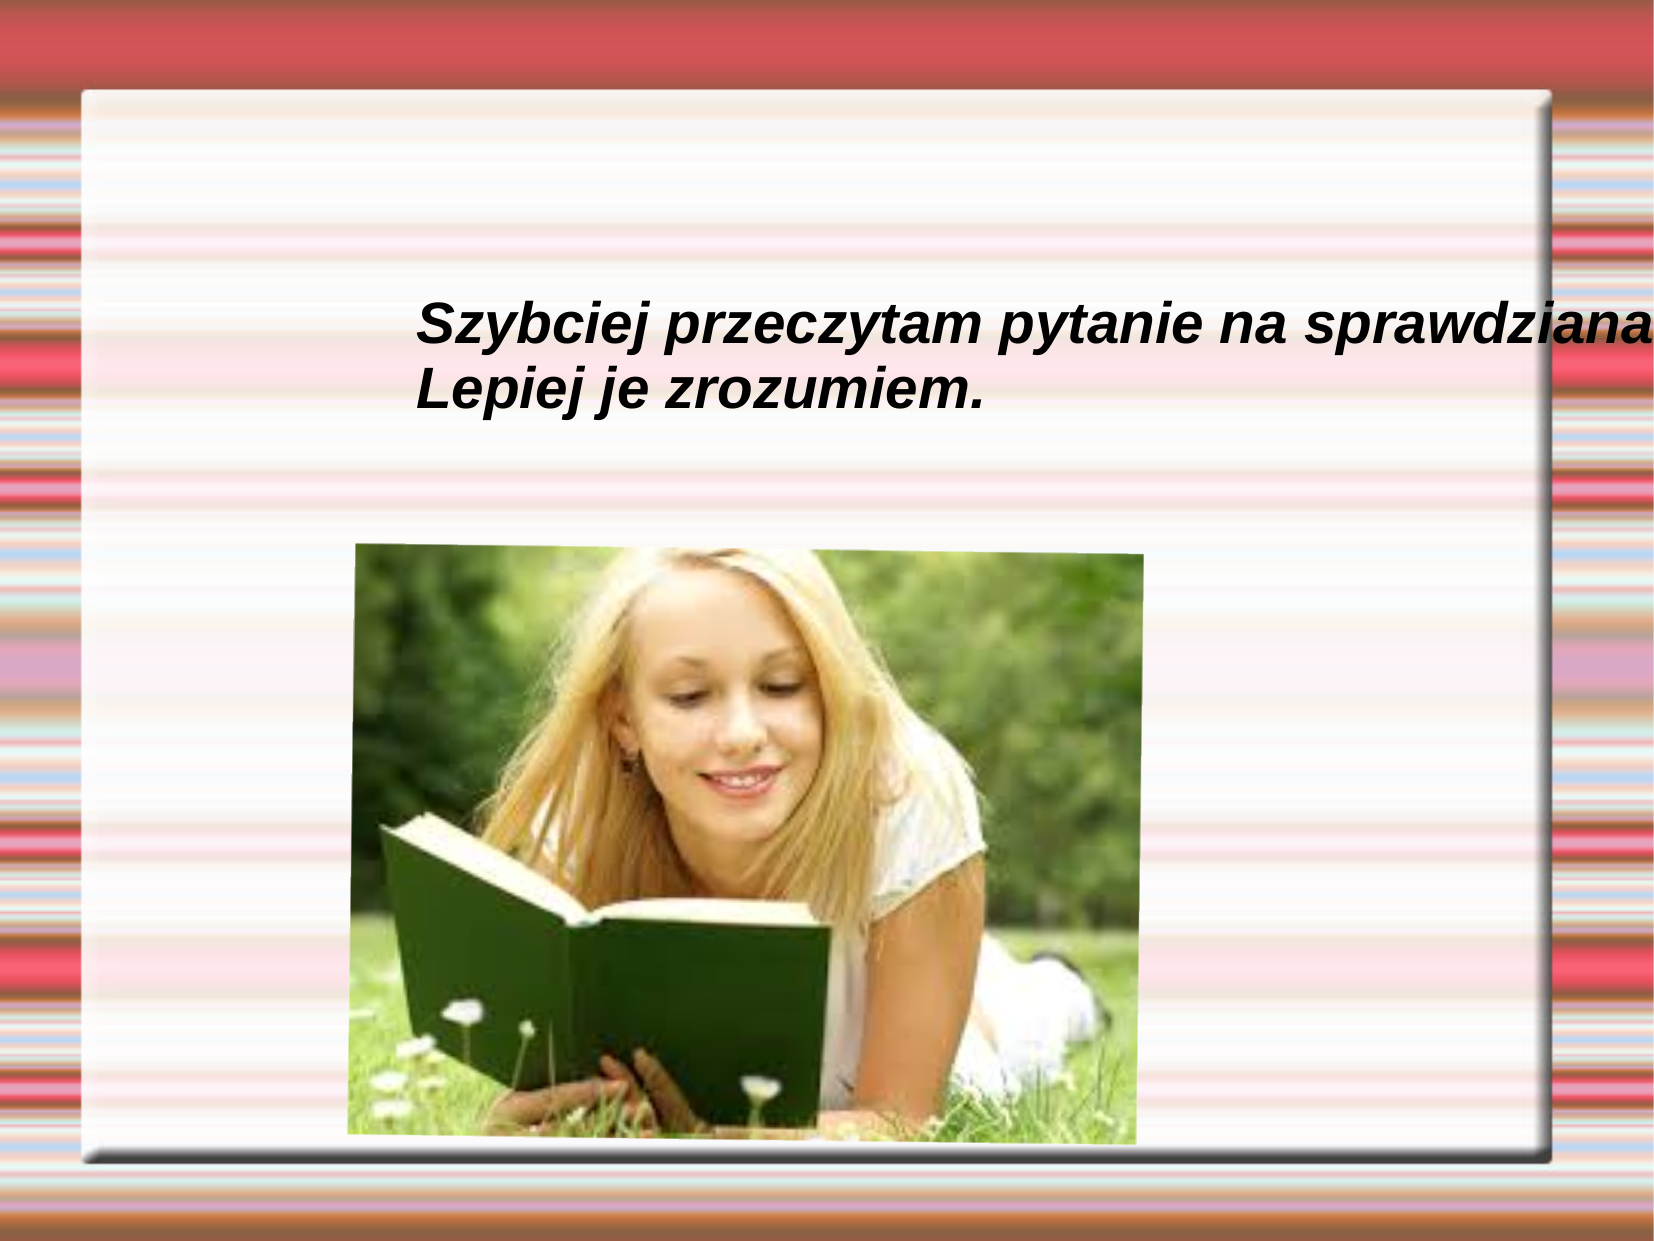

Szybciej przeczytam pytanie na sprawdzianach,
Lepiej je zrozumiem.